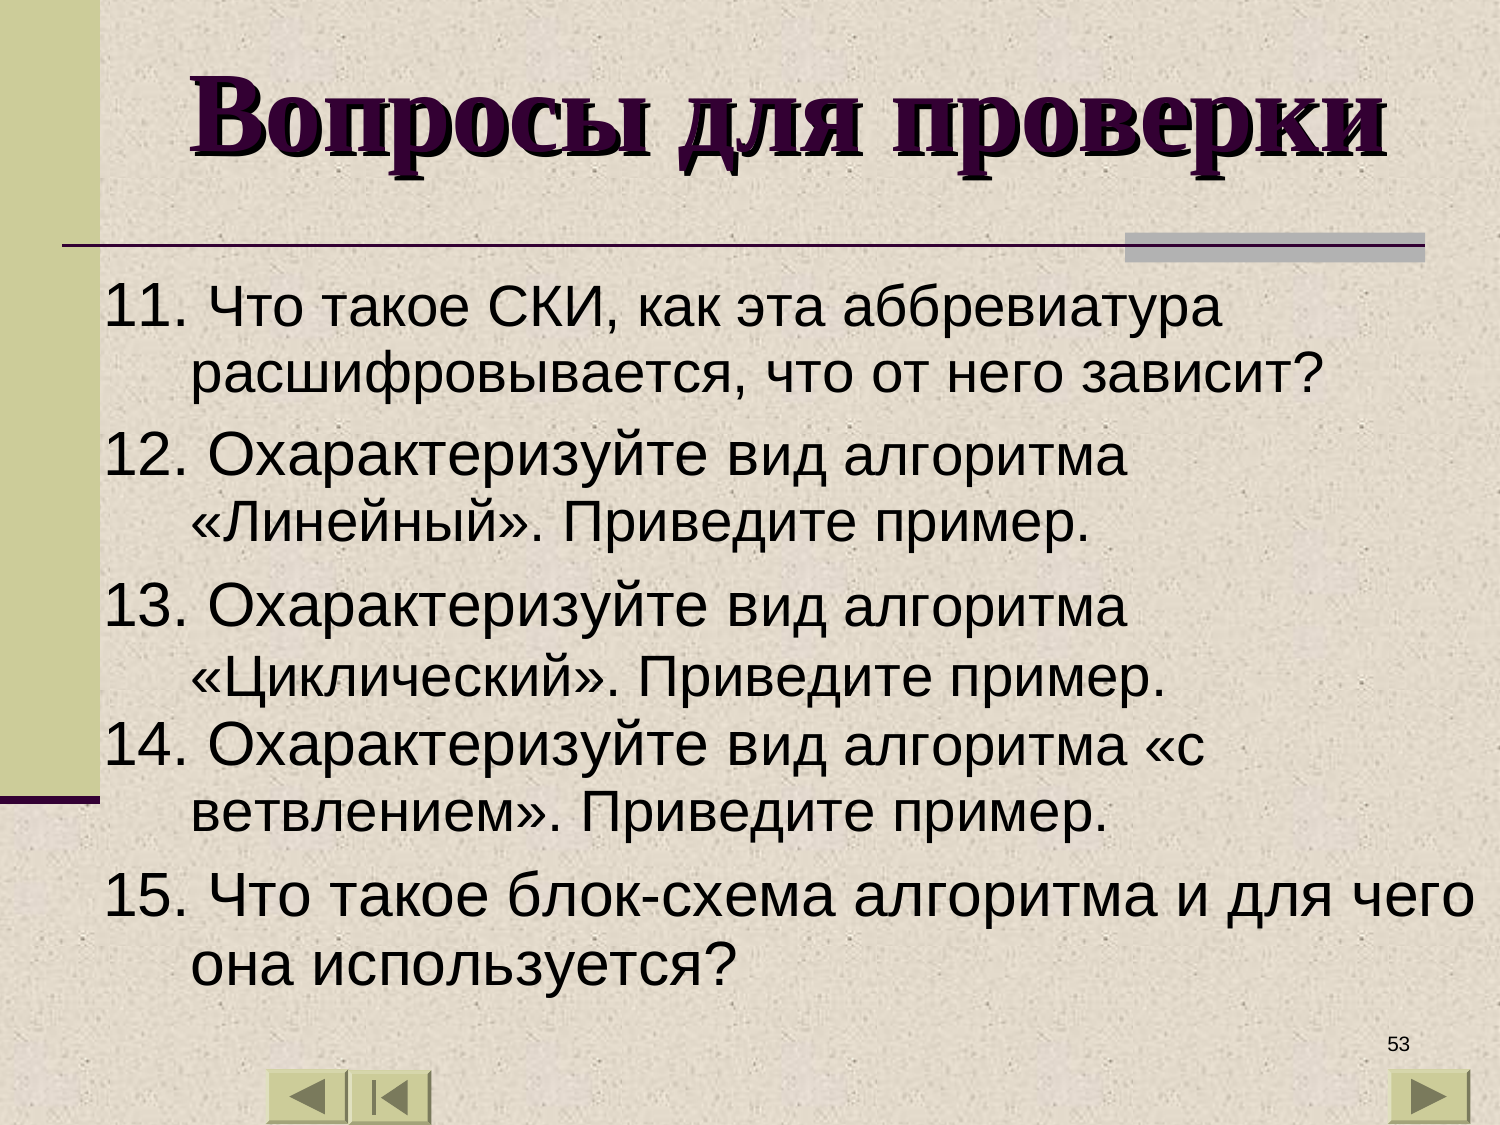

# Вопросы для проверки
11. Что такое СКИ, как эта аббревиатура расшифровывается, что от него зависит?
12. Охарактеризуйте вид алгоритма «Линейный». Приведите пример.
13. Охарактеризуйте вид алгоритма «Циклический». Приведите пример.
14. Охарактеризуйте вид алгоритма «с ветвлением». Приведите пример.
15. Что такое блок-схема алгоритма и для чего она используется?
53